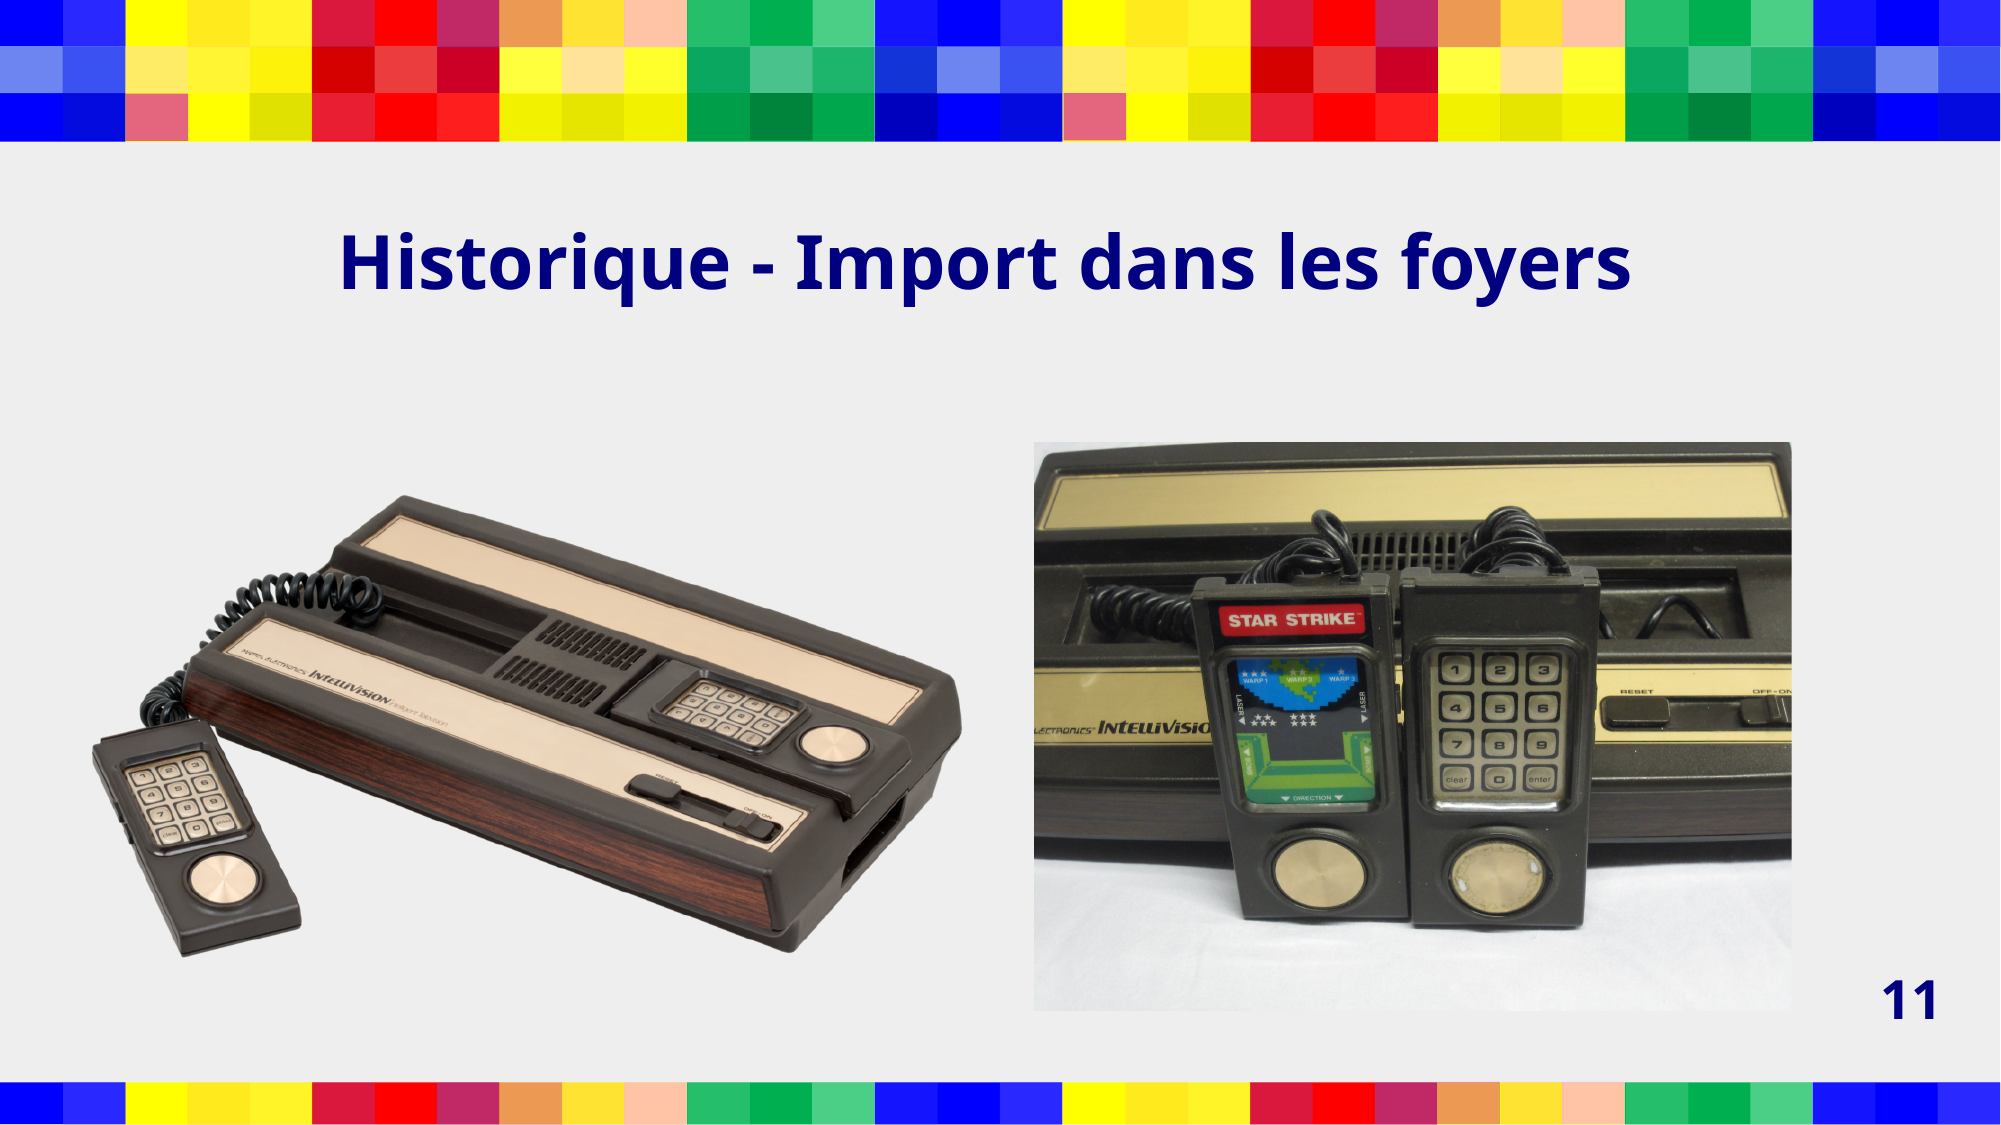

Historique - Import dans les foyers
# - Intellivision (1979)
11